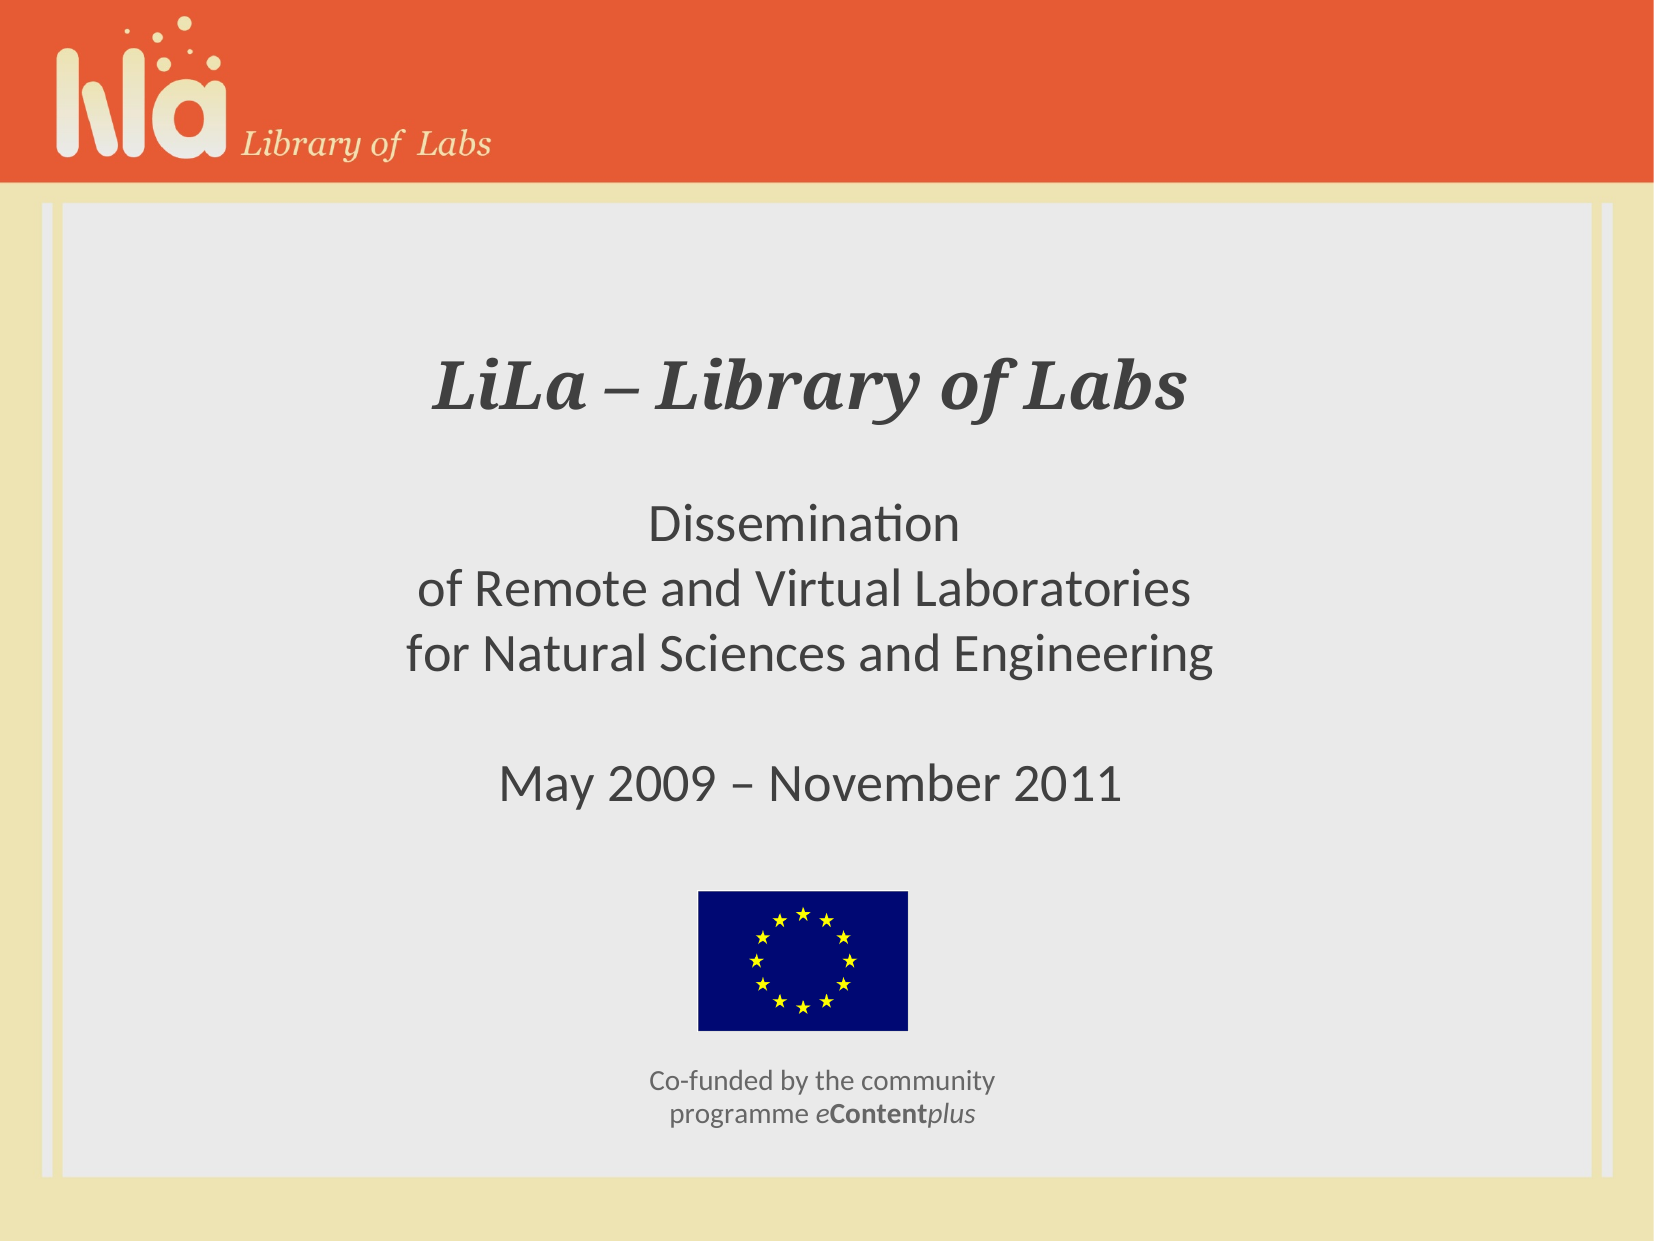

LiLa – Library of Labs
Dissemination
of Remote and Virtual Laboratories
for Natural Sciences and Engineering
May 2009 – November 2011
Co-funded by the community programme eContentplus